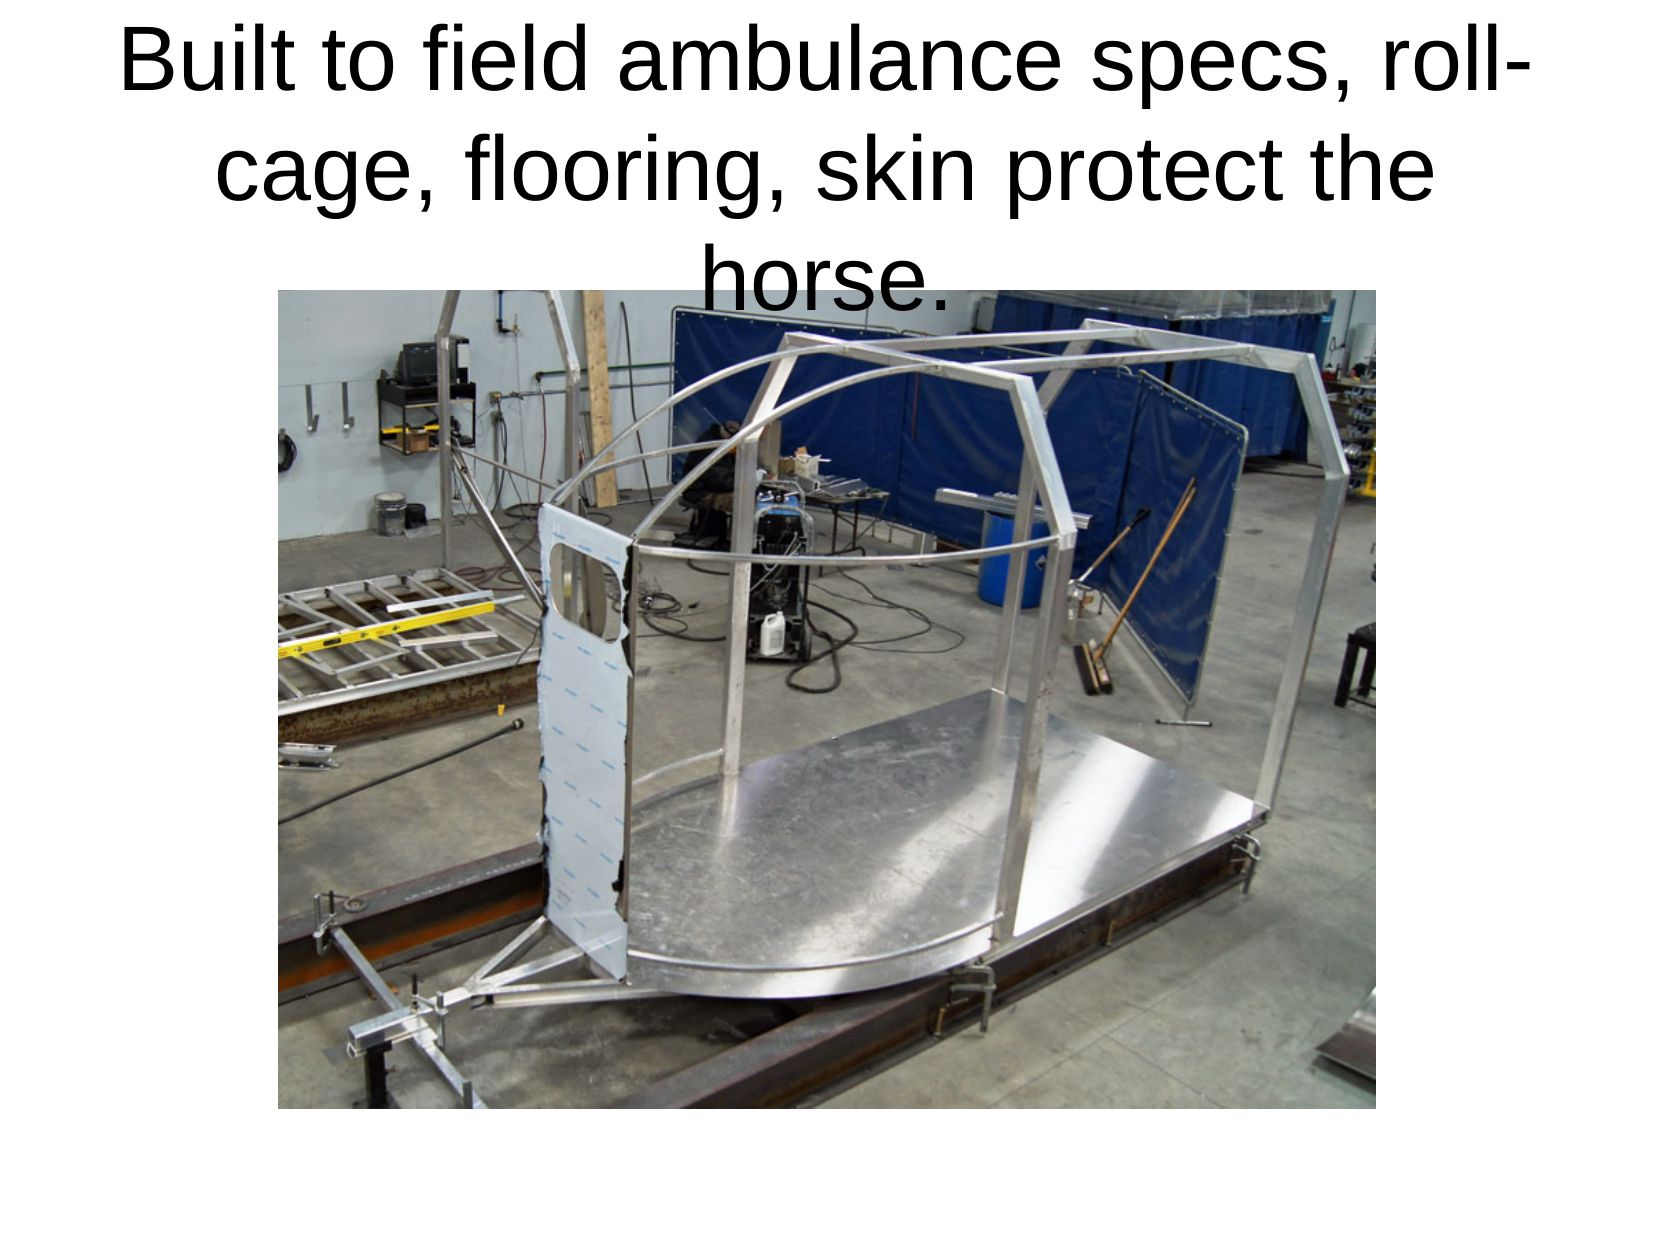

# Built to field ambulance specs, roll-cage, flooring, skin protect the horse.